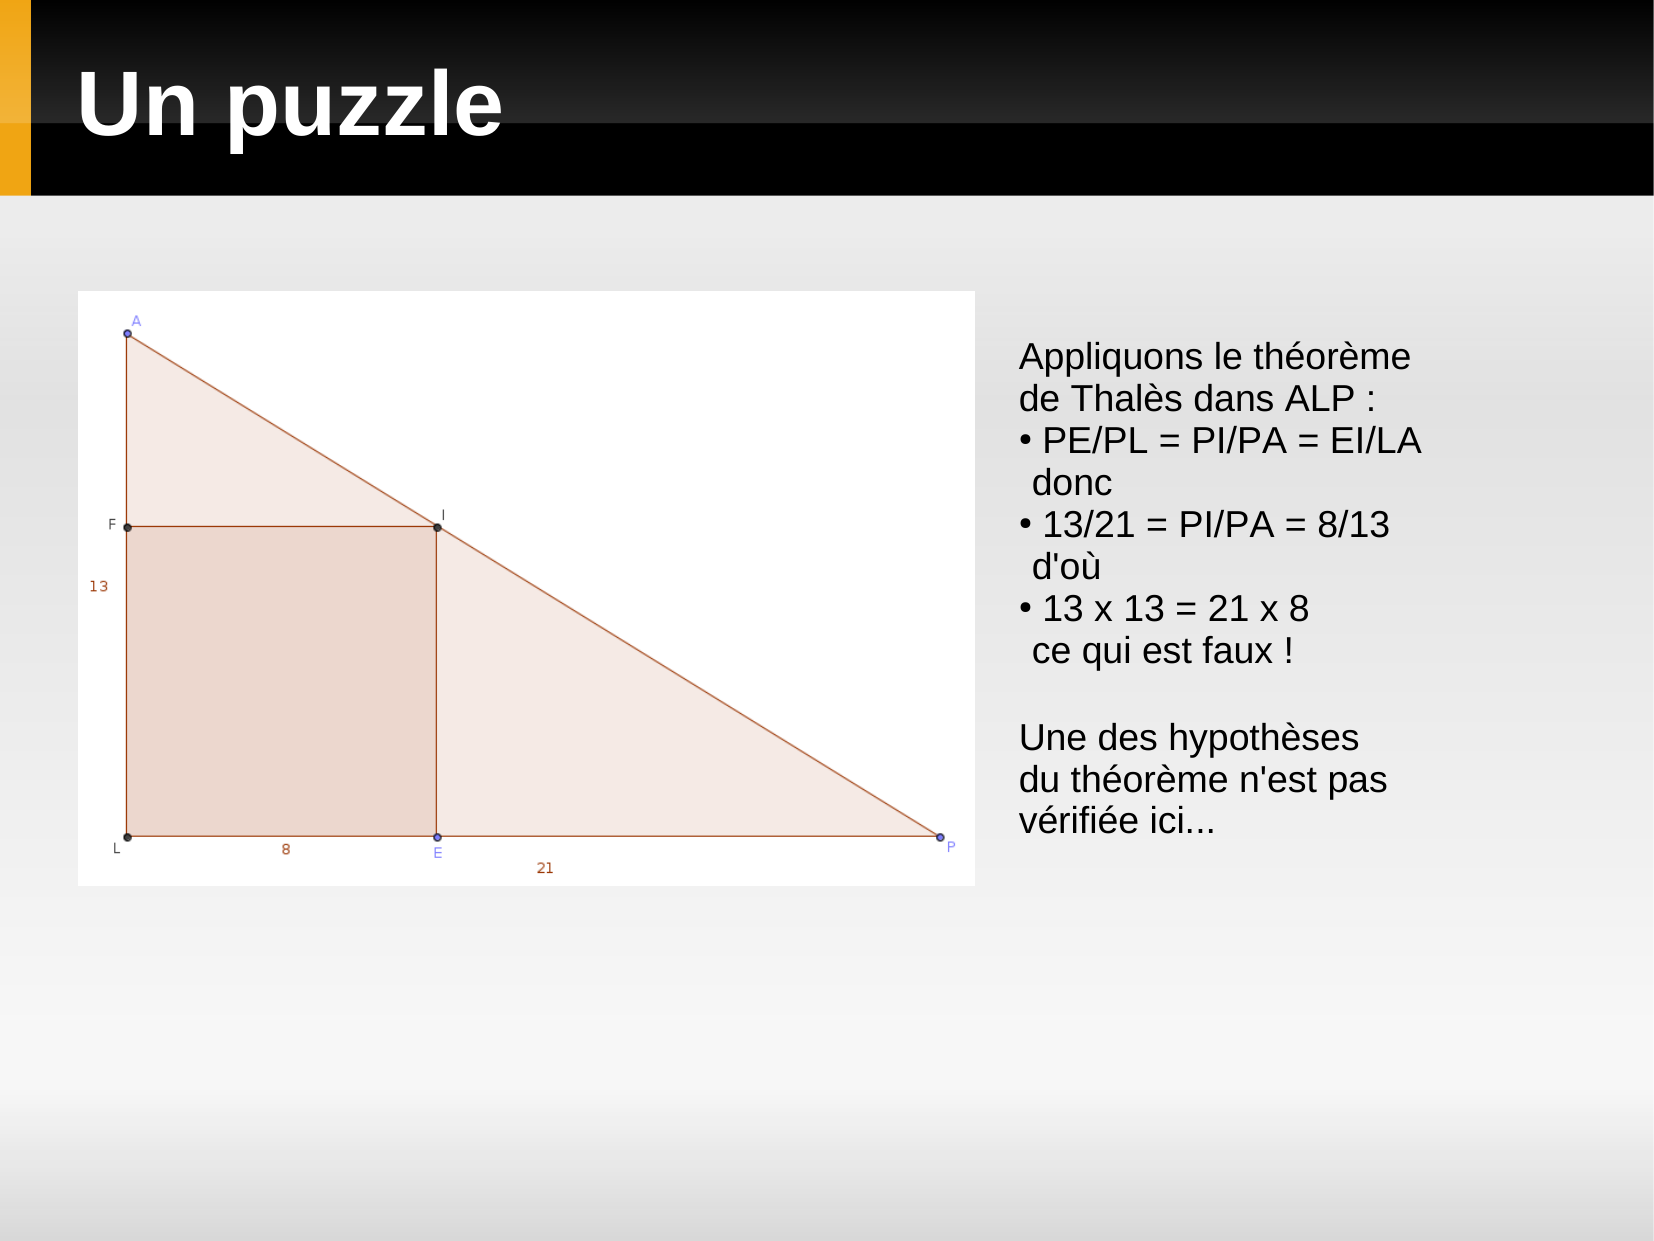

# Un puzzle
Appliquons le théorème
de Thalès dans ALP :
 PE/PL = PI/PA = EI/LA
donc
 13/21 = PI/PA = 8/13
d'où
 13 x 13 = 21 x 8
ce qui est faux !
Une des hypothèses
du théorème n'est pas
vérifiée ici...